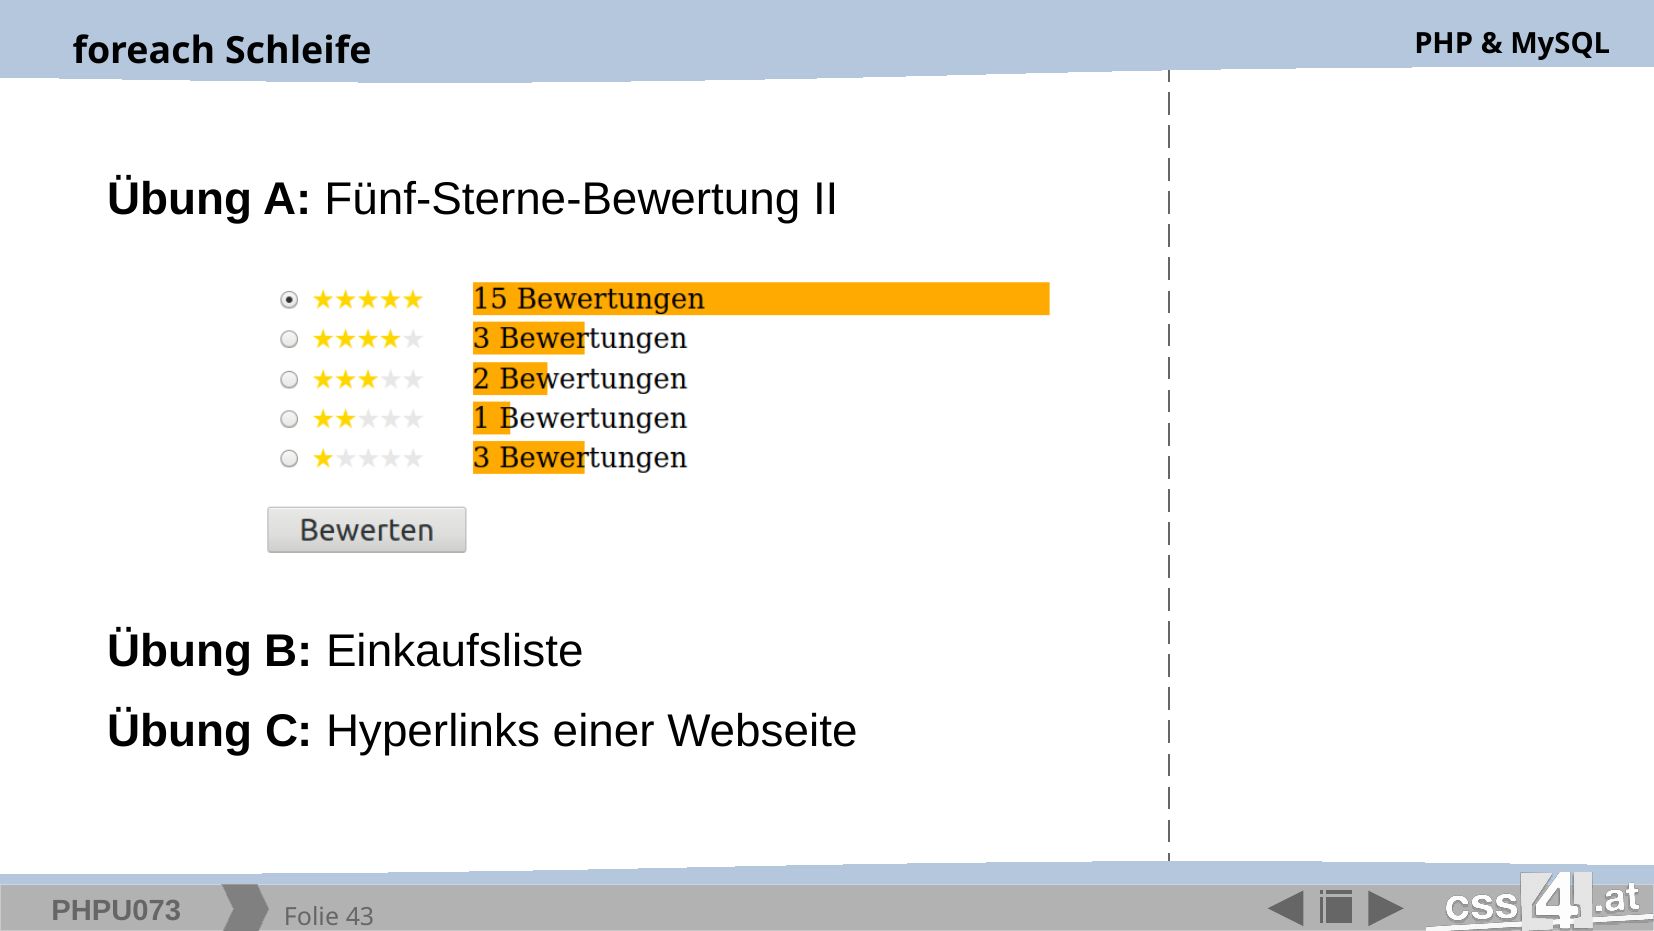

PHP & MySQL
foreach Schleife
Übung A: Fünf-Sterne-Bewertung II
Übung B: Einkaufsliste
Übung C: Hyperlinks einer Webseite
PHPU073
Folie